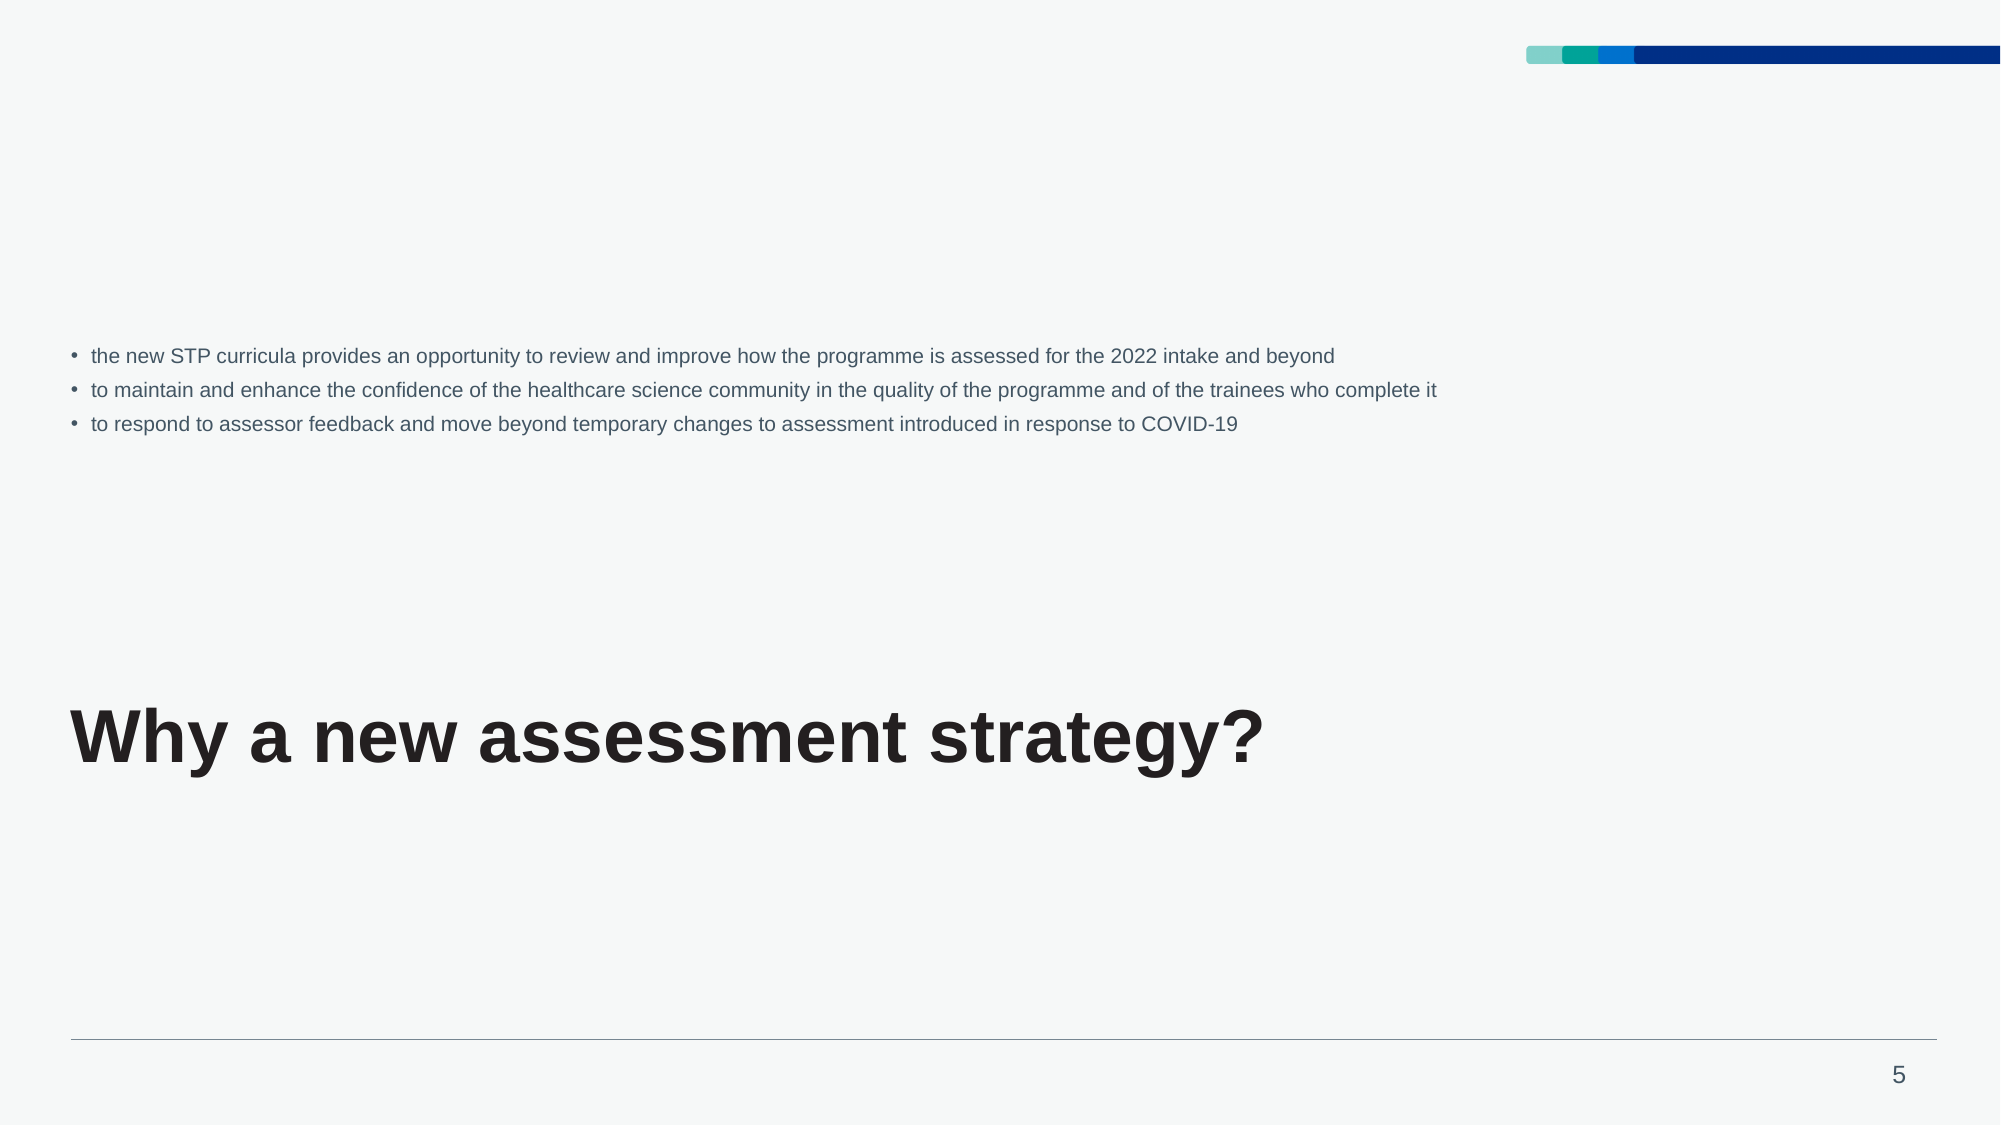

the new STP curricula provides an opportunity to review and improve how the programme is assessed for the 2022 intake and beyond
to maintain and enhance the confidence of the healthcare science community in the quality of the programme and of the trainees who complete it
to respond to assessor feedback and move beyond temporary changes to assessment introduced in response to COVID-19
# Why a new assessment strategy?